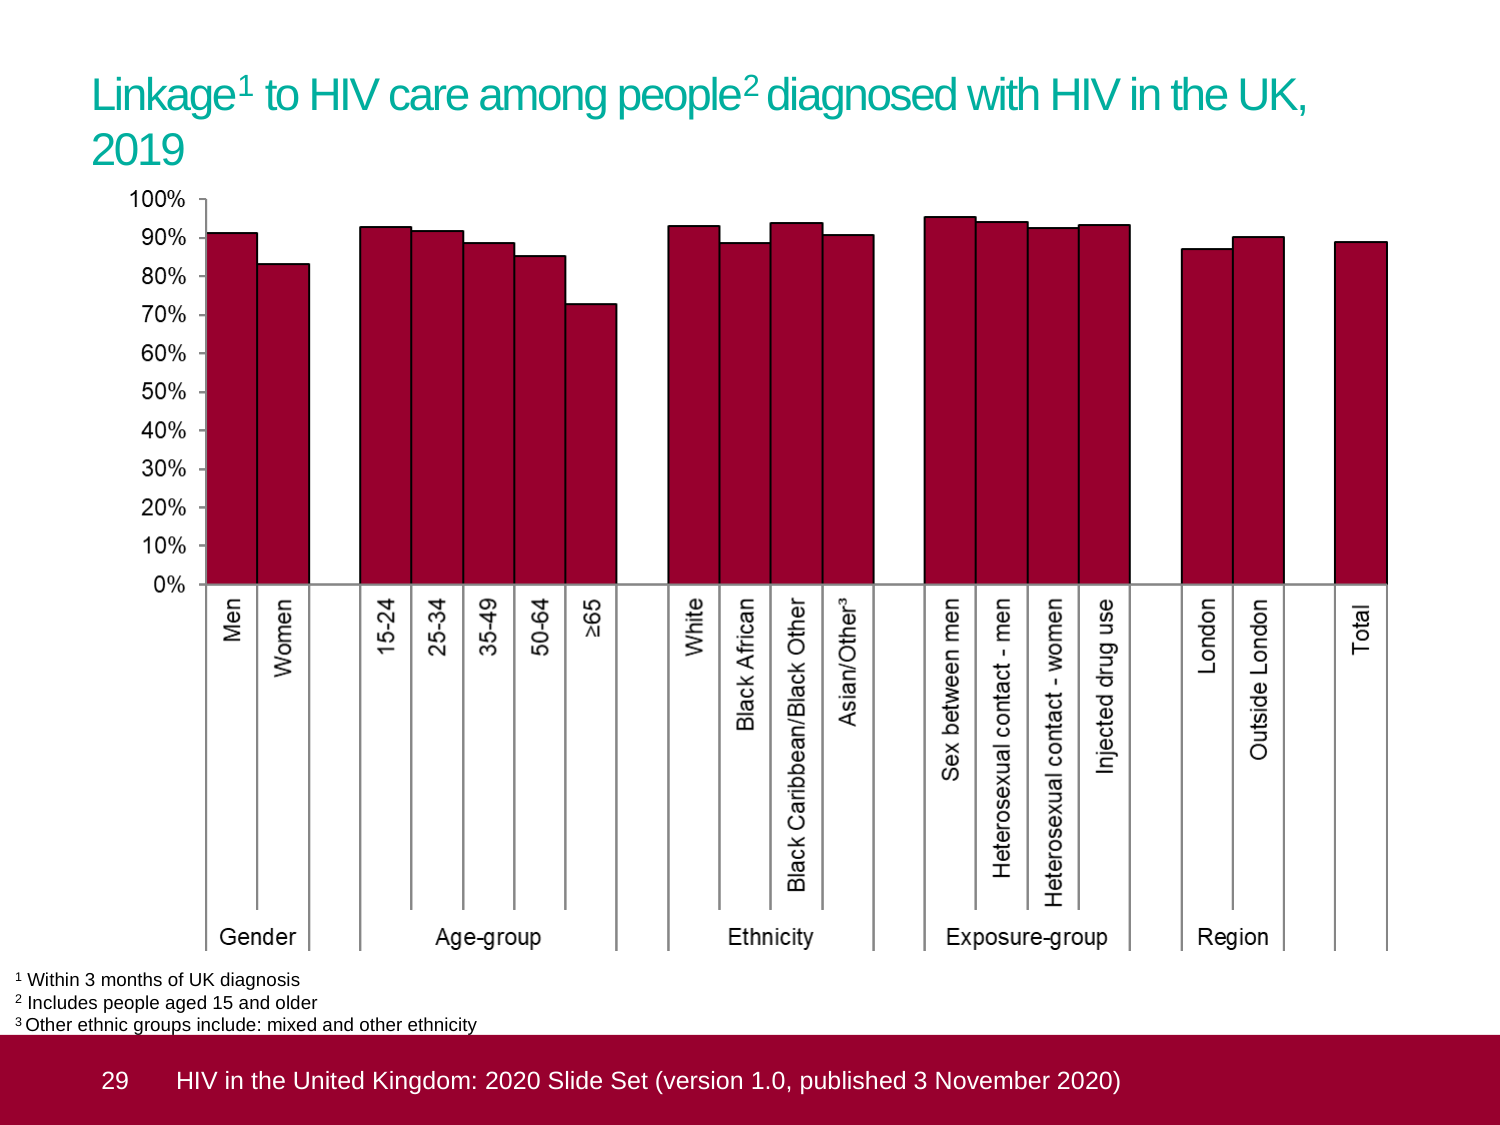

# Linkage1 to HIV care among people2 diagnosed with HIV in the UK, 2019
1 Within 3 months of UK diagnosis
2 Includes people aged 15 and older
3 Other ethnic groups include: mixed and other ethnicity
 2
HIV in the United Kingdom: 2020 Slide Set (version 1.0, published 3 November 2020)